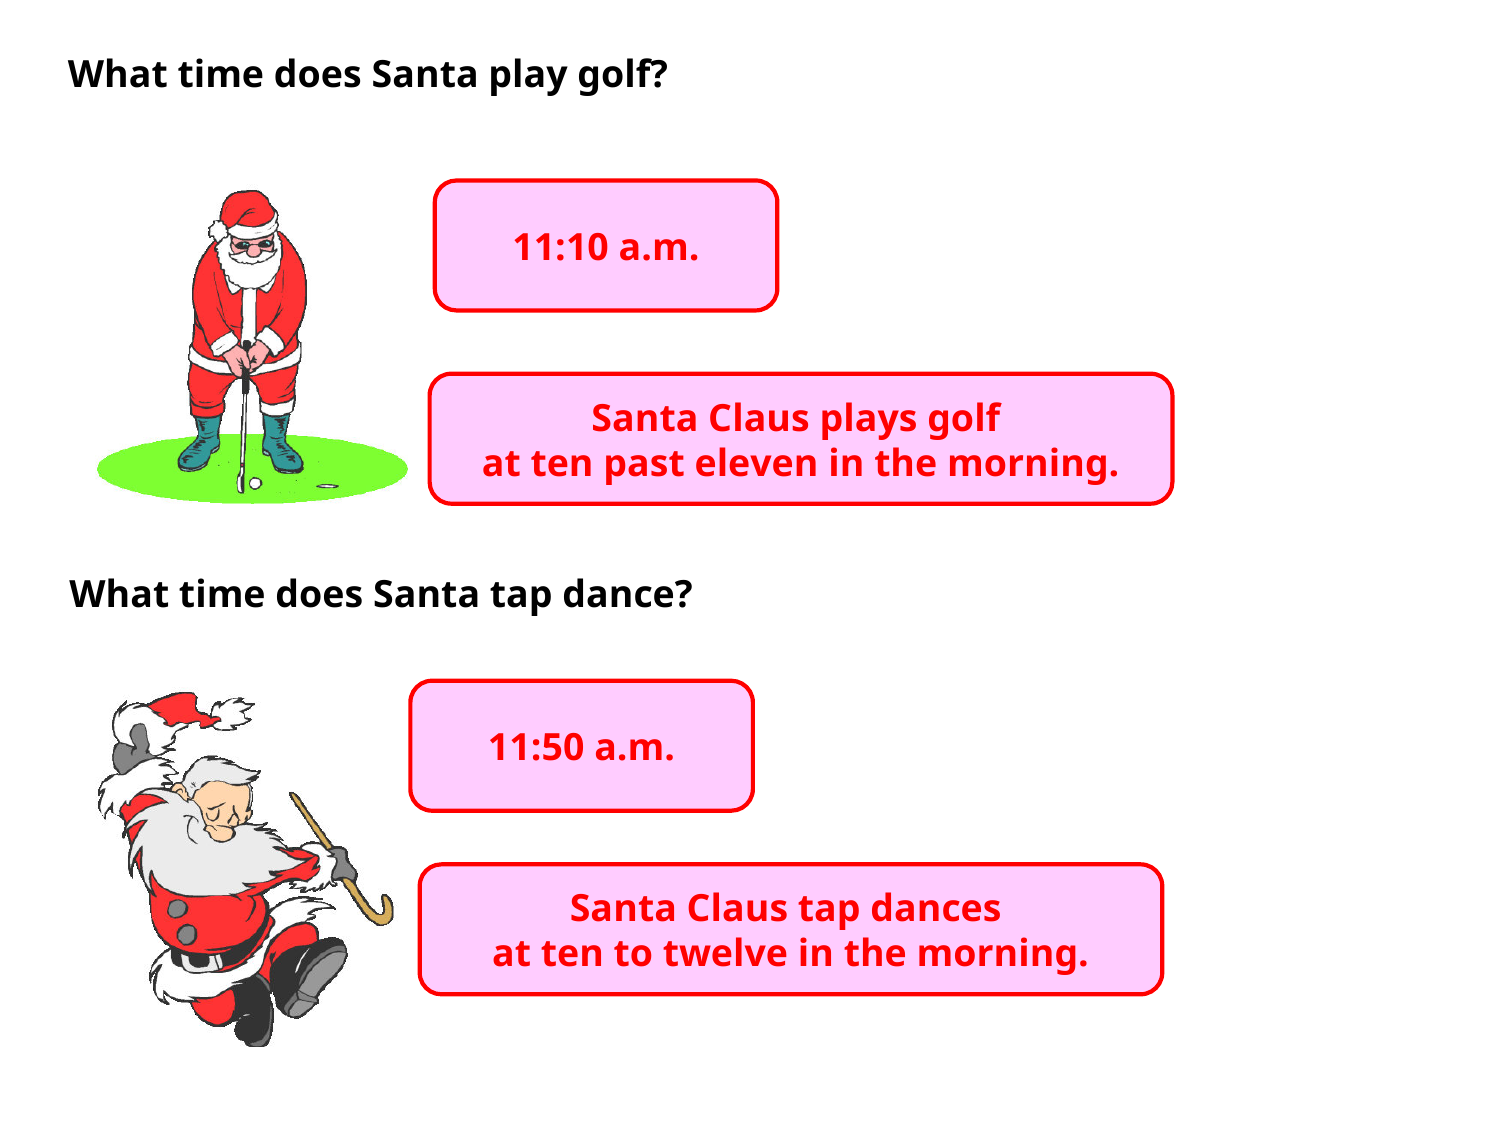

What time does Santa play golf?
11:10 a.m.
Santa Claus plays golf
at ten past eleven in the morning.
What time does Santa tap dance?
11:50 a.m.
Santa Claus tap dances
at ten to twelve in the morning.